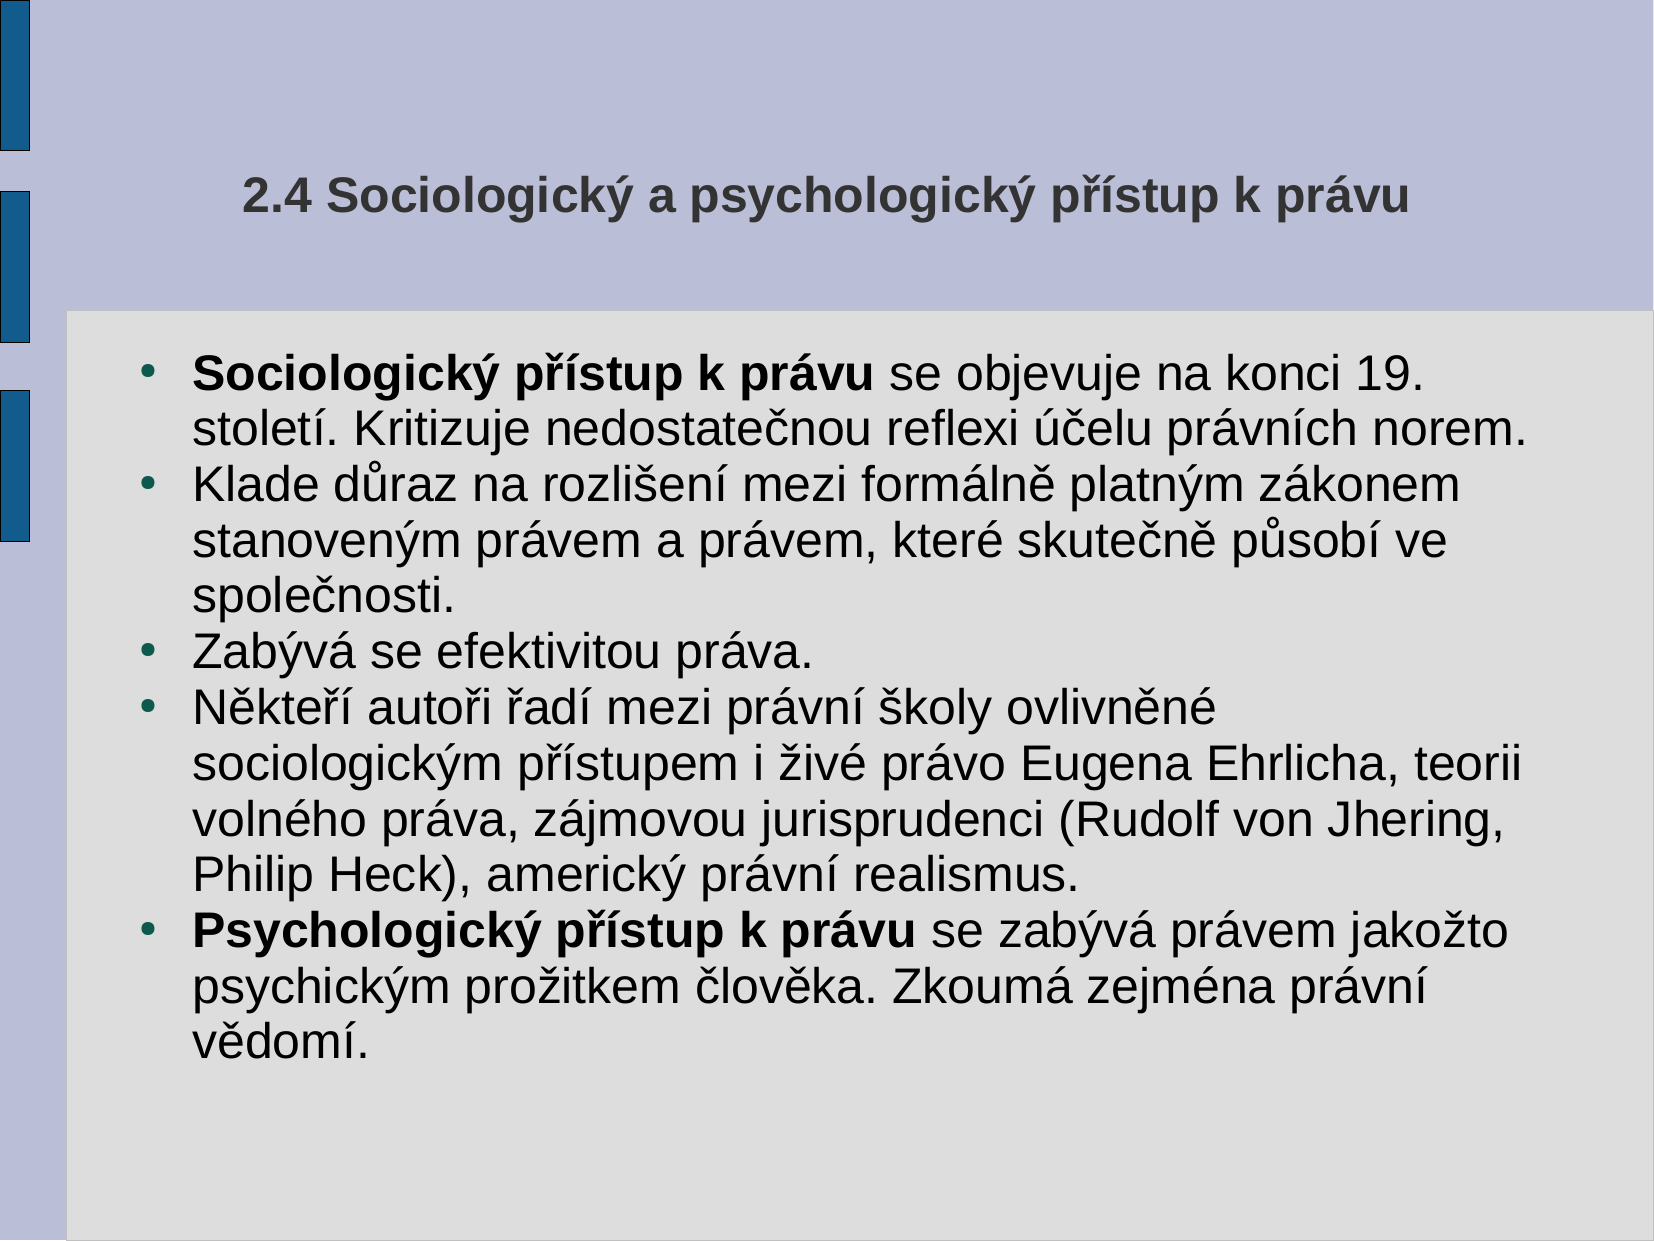

# 2.4 Sociologický a psychologický přístup k právu
Sociologický přístup k právu se objevuje na konci 19. století. Kritizuje nedostatečnou reflexi účelu právních norem.
Klade důraz na rozlišení mezi formálně platným zákonem stanoveným právem a právem, které skutečně působí ve společnosti.
Zabývá se efektivitou práva.
Někteří autoři řadí mezi právní školy ovlivněné sociologickým přístupem i živé právo Eugena Ehrlicha, teorii volného práva, zájmovou jurisprudenci (Rudolf von Jhering, Philip Heck), americký právní realismus.
Psychologický přístup k právu se zabývá právem jakožto psychickým prožitkem člověka. Zkoumá zejména právní vědomí.